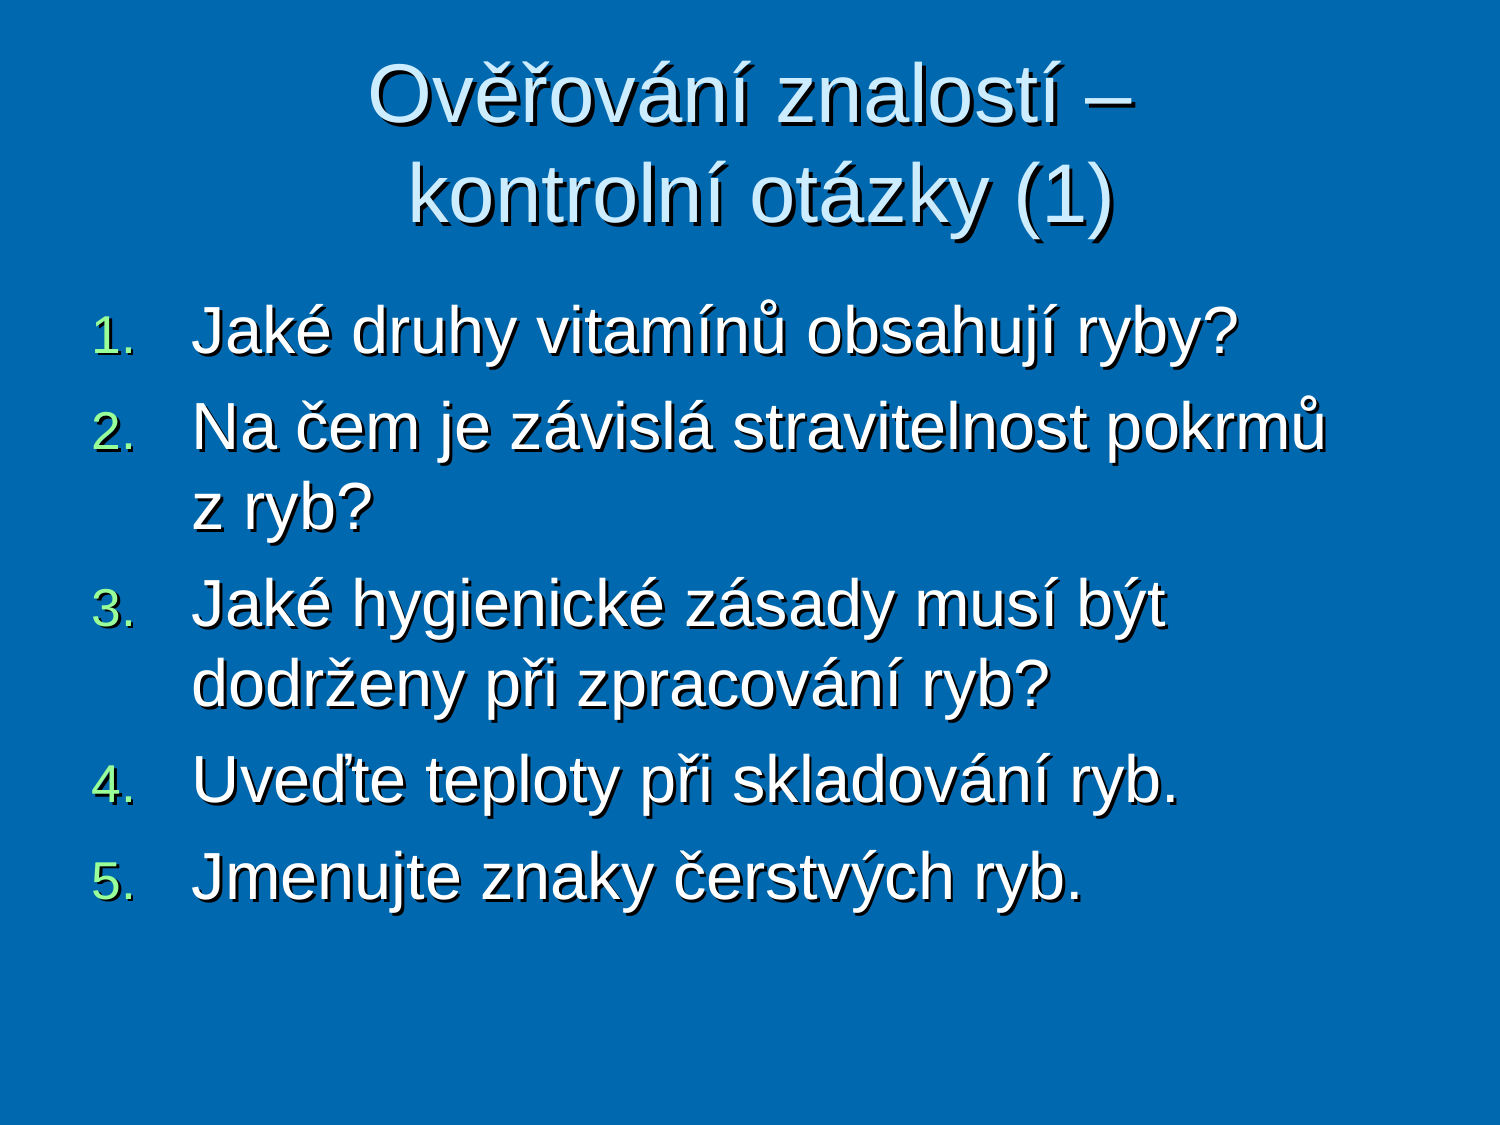

# Ověřování znalostí – kontrolní otázky (1)
Jaké druhy vitamínů obsahují ryby?
Na čem je závislá stravitelnost pokrmů z ryb?
Jaké hygienické zásady musí být dodrženy při zpracování ryb?
Uveďte teploty při skladování ryb.
Jmenujte znaky čerstvých ryb.